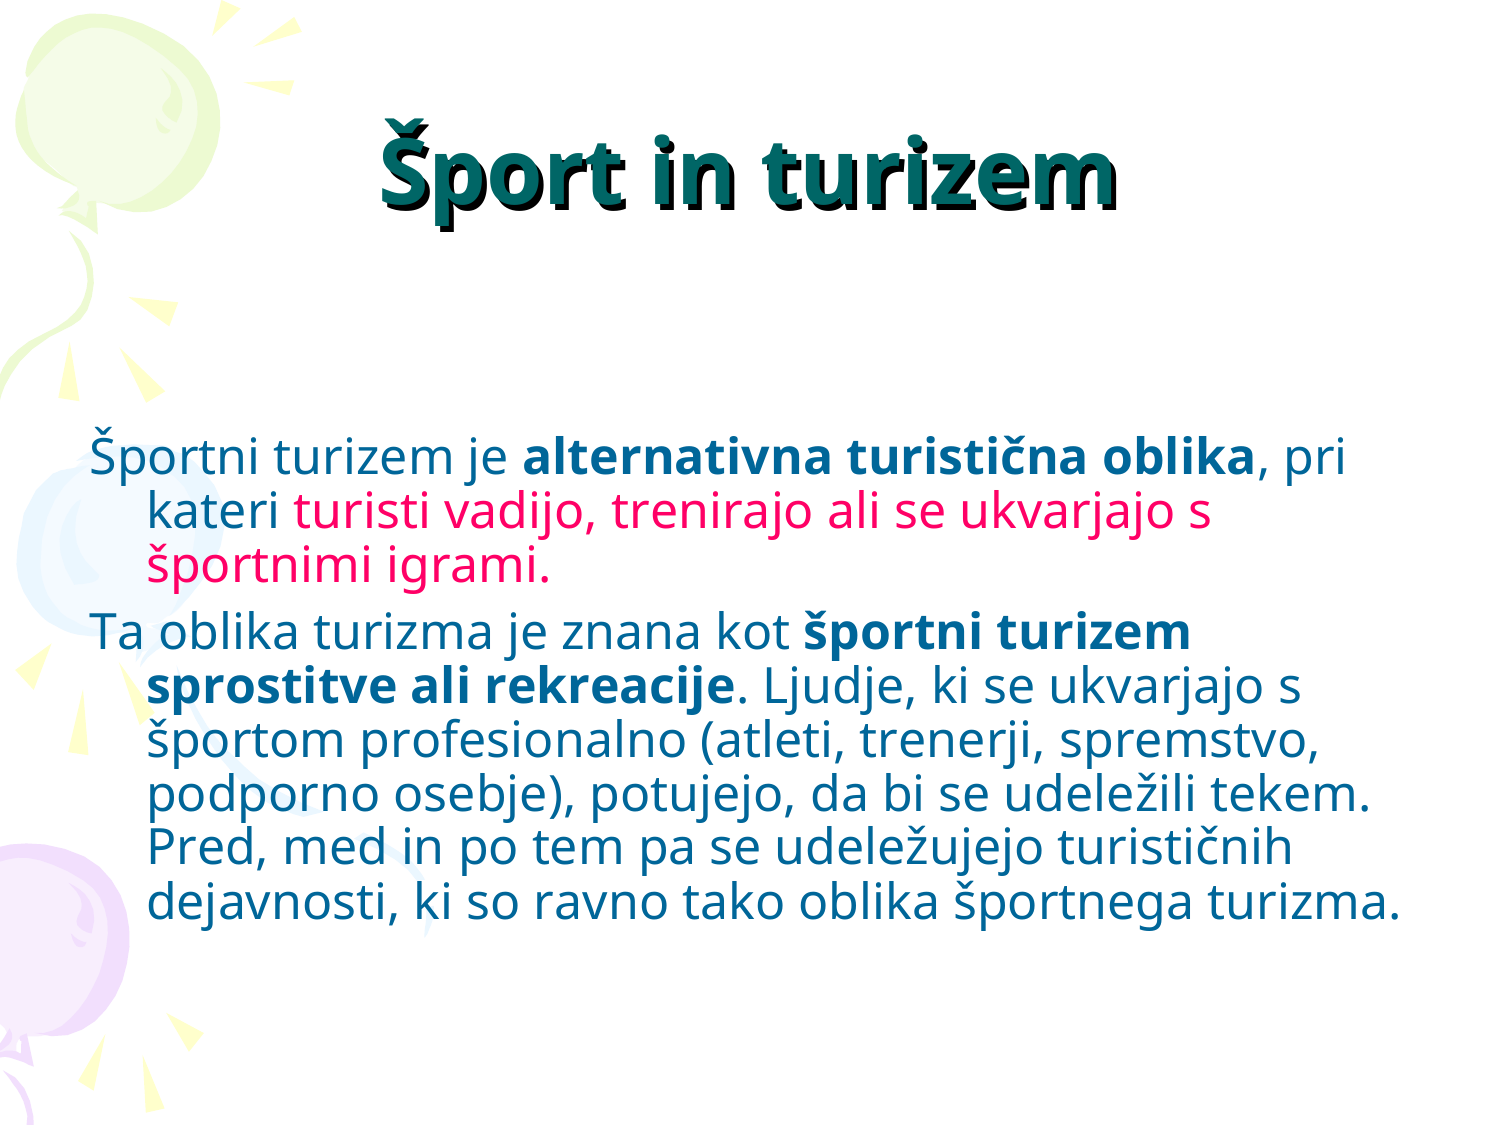

# Šport in turizem
Športni turizem je alternativna turistična oblika, pri kateri turisti vadijo, trenirajo ali se ukvarjajo s športnimi igrami.
Ta oblika turizma je znana kot športni turizem sprostitve ali rekreacije. Ljudje, ki se ukvarjajo s športom profesionalno (atleti, trenerji, spremstvo, podporno osebje), potujejo, da bi se udeležili tekem. Pred, med in po tem pa se udeležujejo turističnih dejavnosti, ki so ravno tako oblika športnega turizma.